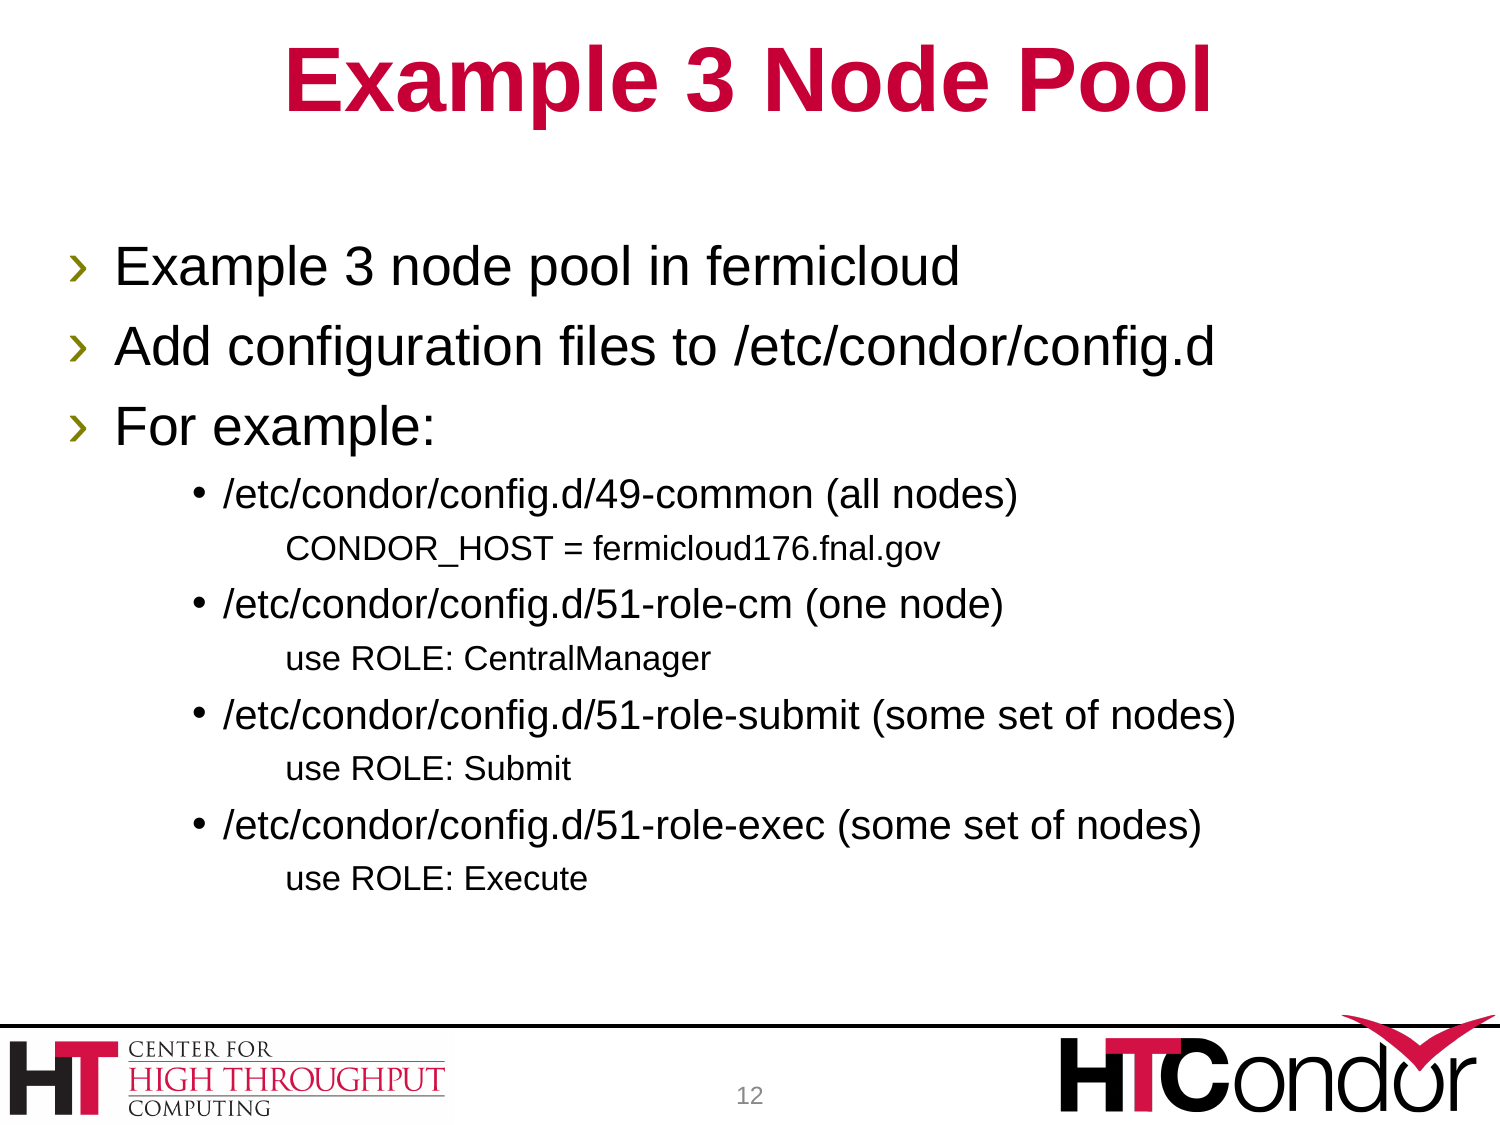

# Example 3 Node Pool
Example 3 node pool in fermicloud
Add configuration files to /etc/condor/config.d
For example:
/etc/condor/config.d/49-common (all nodes)
CONDOR_HOST = fermicloud176.fnal.gov
/etc/condor/config.d/51-role-cm (one node)
use ROLE: CentralManager
/etc/condor/config.d/51-role-submit (some set of nodes)
use ROLE: Submit
/etc/condor/config.d/51-role-exec (some set of nodes)
use ROLE: Execute